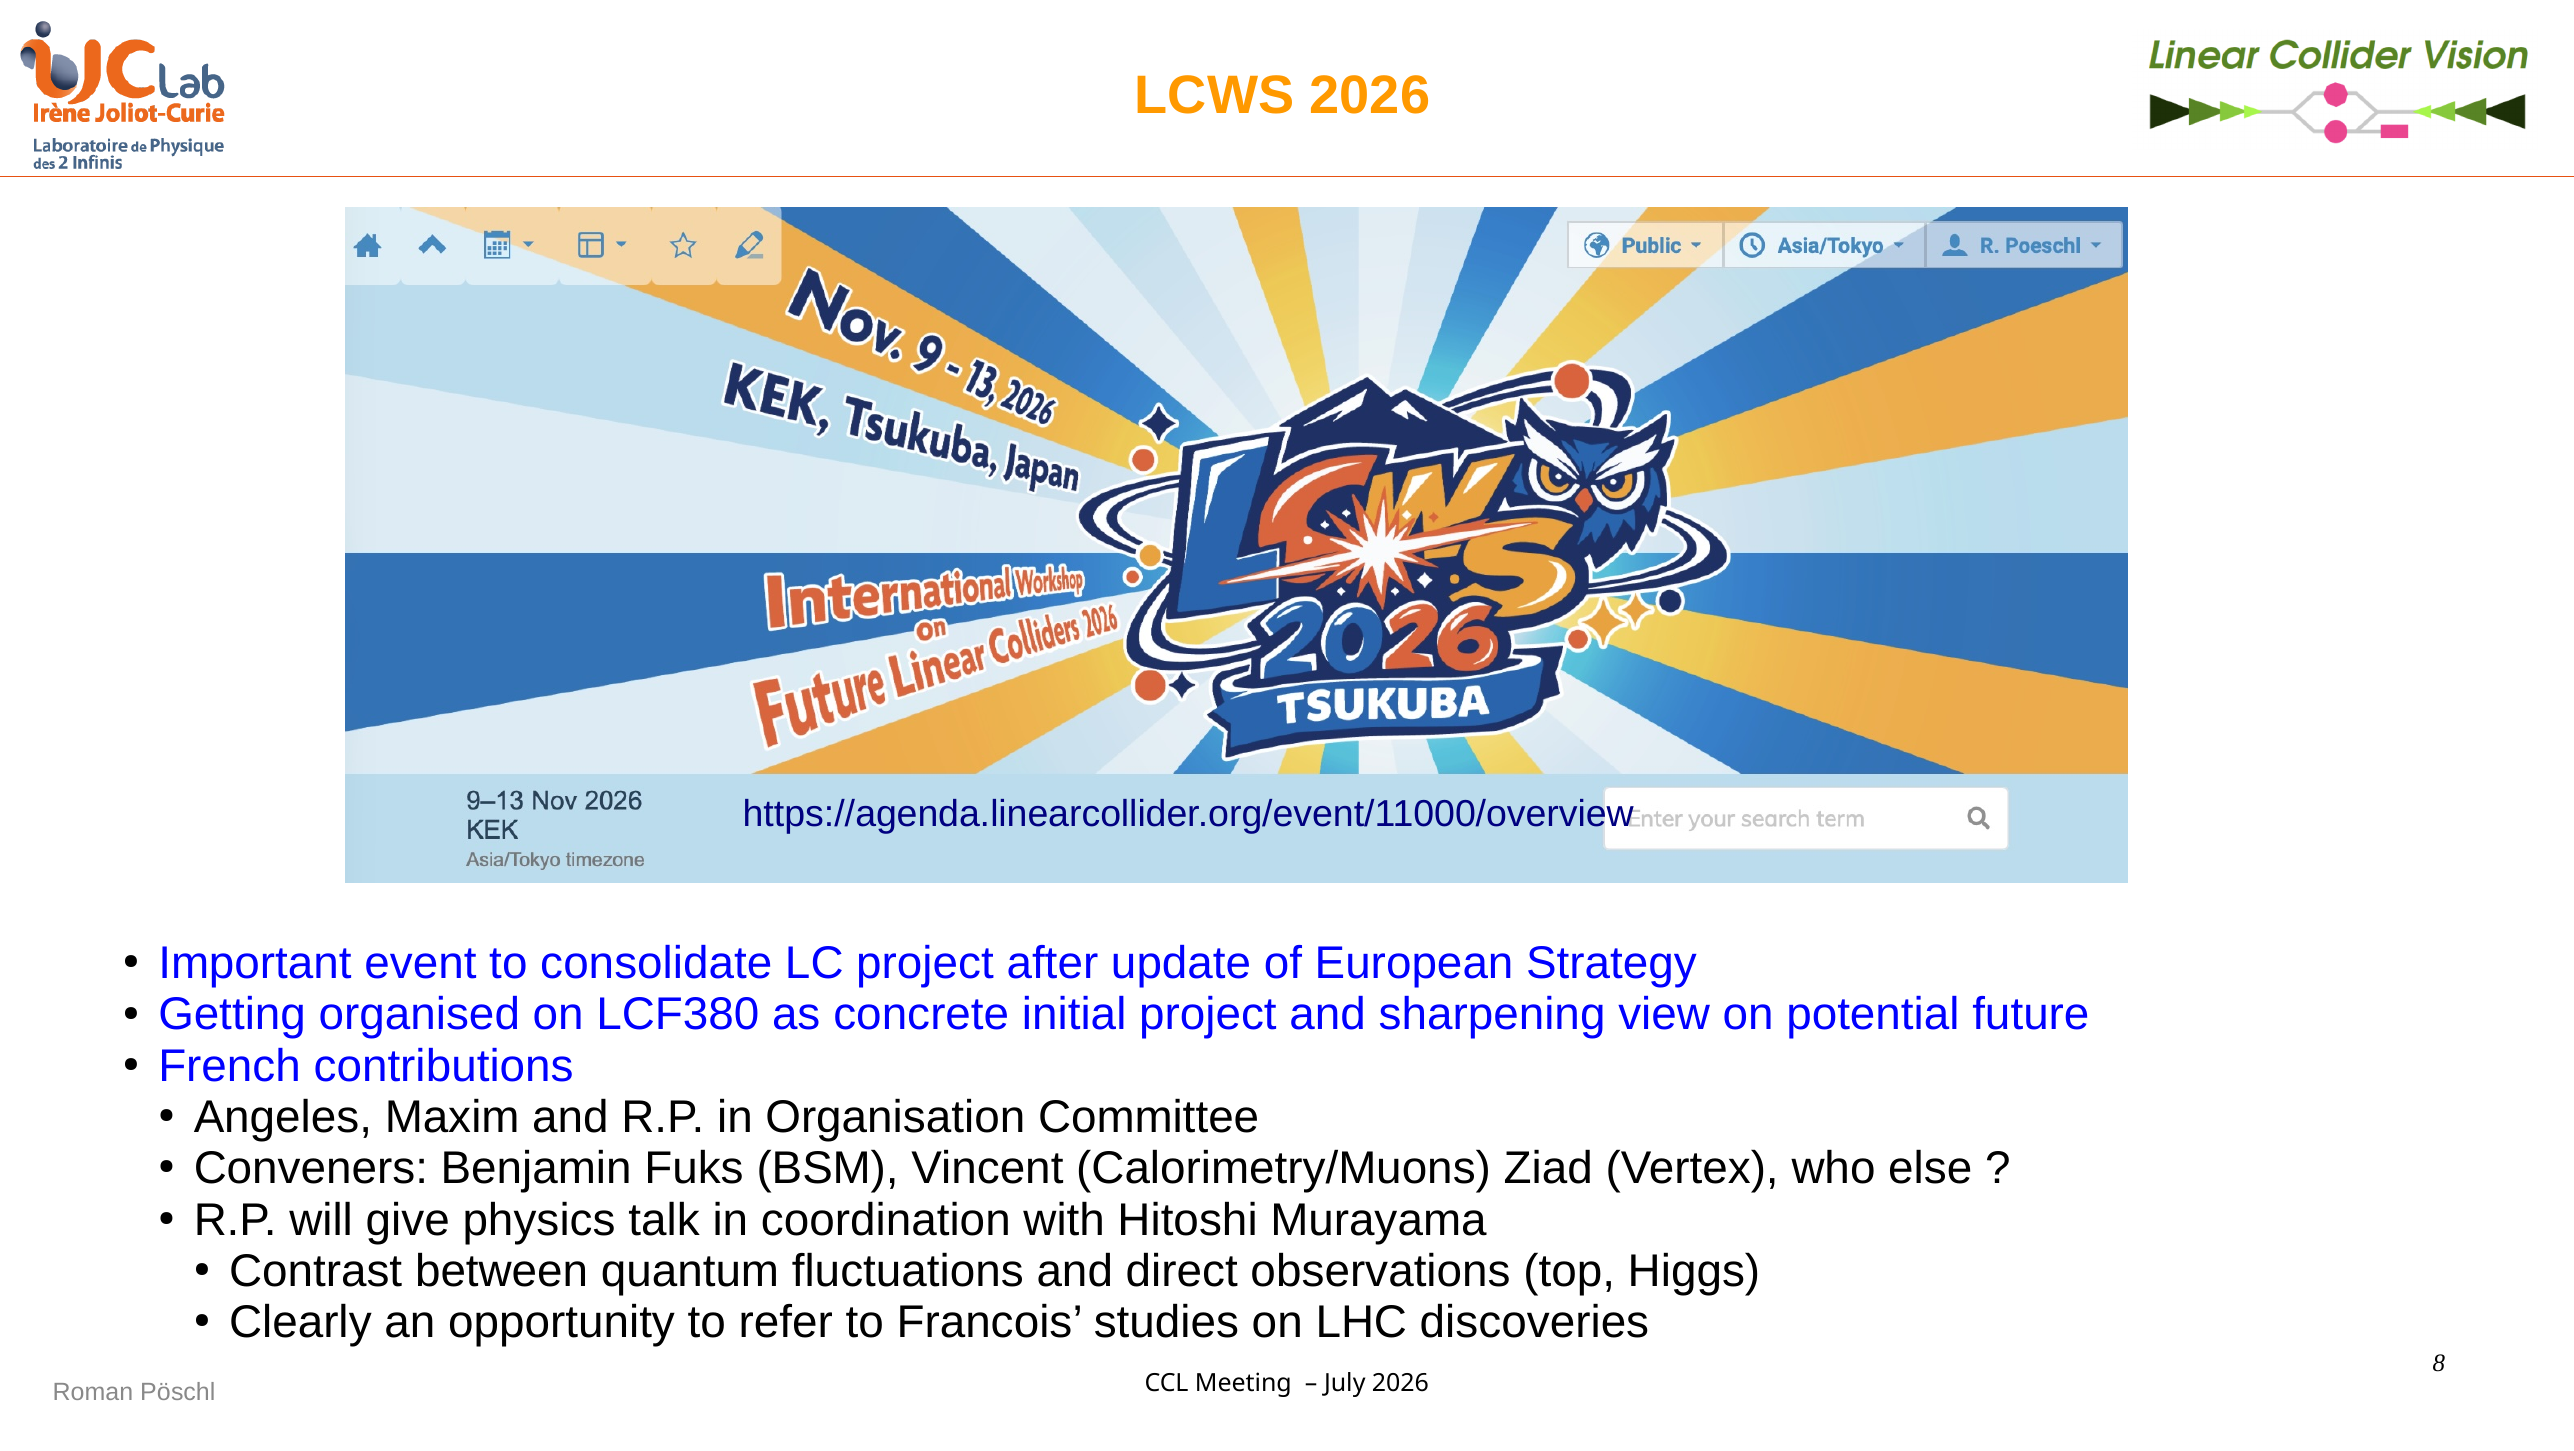

# LCWS 2026
https://agenda.linearcollider.org/event/11000/overview
Important event to consolidate LC project after update of European Strategy
Getting organised on LCF380 as concrete initial project and sharpening view on potential future
French contributions
Angeles, Maxim and R.P. in Organisation Committee
Conveners: Benjamin Fuks (BSM), Vincent (Calorimetry/Muons) Ziad (Vertex), who else ?
R.P. will give physics talk in coordination with Hitoshi Murayama
Contrast between quantum fluctuations and direct observations (top, Higgs)
Clearly an opportunity to refer to Francois’ studies on LHC discoveries
8